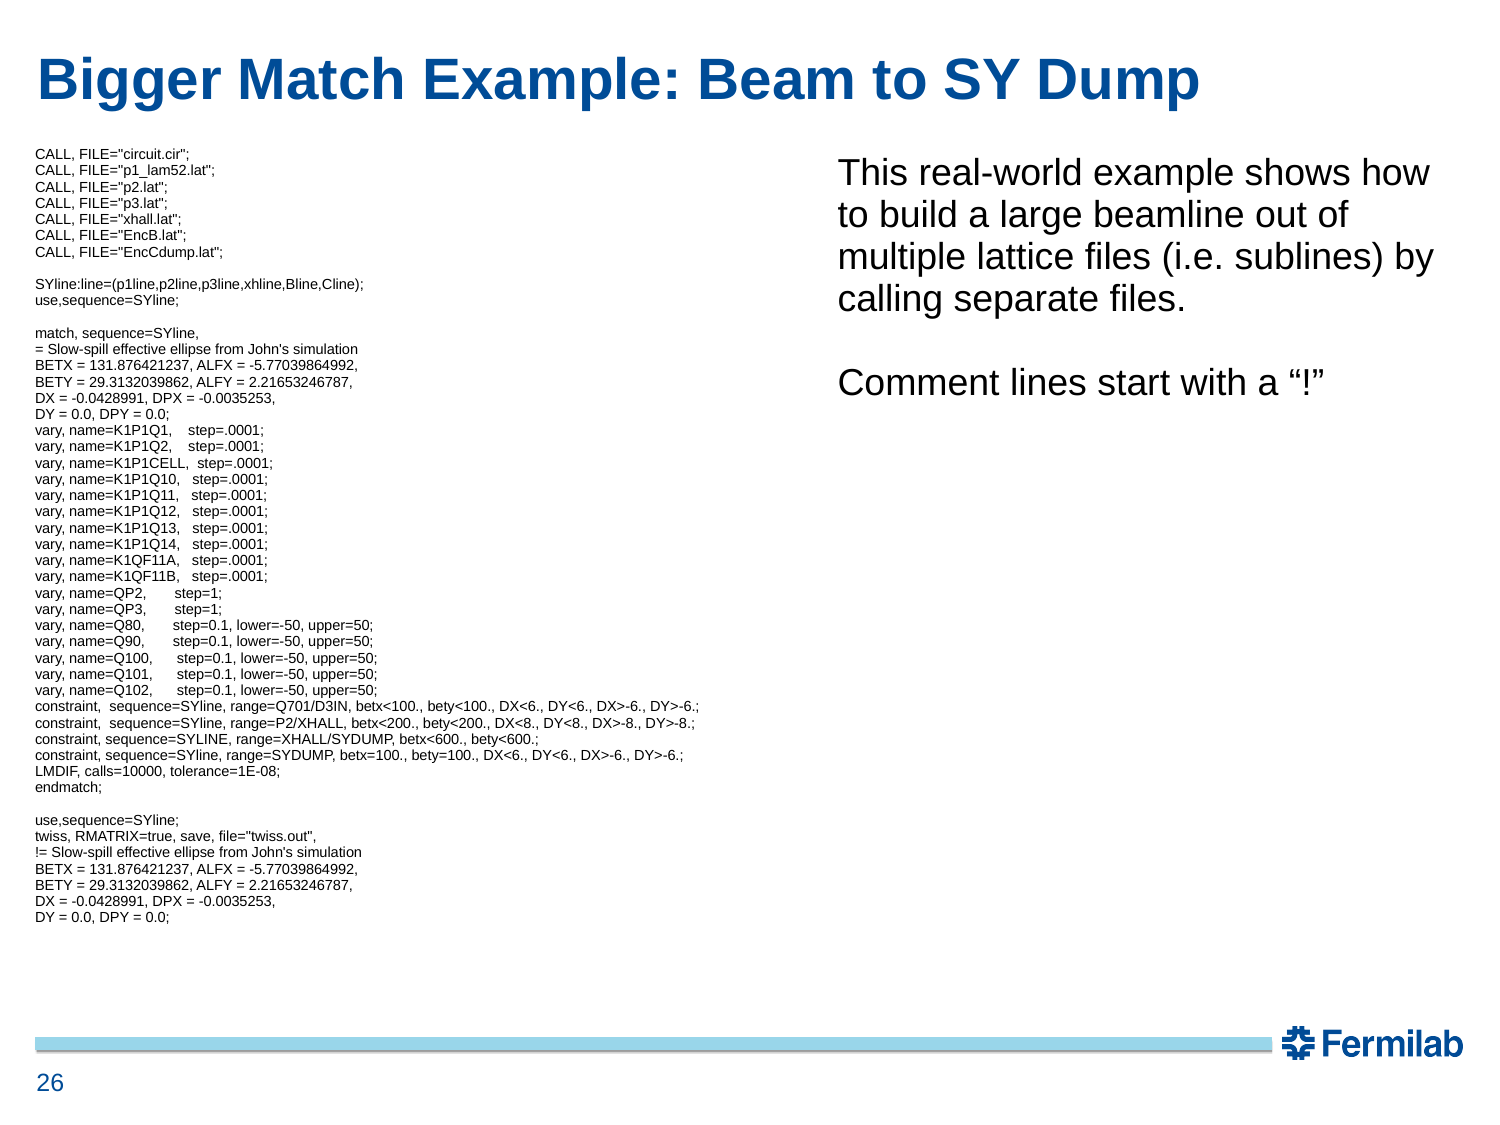

# Bigger Match Example: Beam to SY Dump
CALL, FILE="circuit.cir";
CALL, FILE="p1_lam52.lat";
CALL, FILE="p2.lat";
CALL, FILE="p3.lat";
CALL, FILE="xhall.lat";
CALL, FILE="EncB.lat";
CALL, FILE="EncCdump.lat";
SYline:line=(p1line,p2line,p3line,xhline,Bline,Cline);
use,sequence=SYline;
match, sequence=SYline,
= Slow-spill effective ellipse from John's simulation
BETX = 131.876421237, ALFX = -5.77039864992,
BETY = 29.3132039862, ALFY = 2.21653246787,
DX = -0.0428991, DPX = -0.0035253,
DY = 0.0, DPY = 0.0;
vary, name=K1P1Q1, step=.0001;
vary, name=K1P1Q2, step=.0001;
vary, name=K1P1CELL, step=.0001;
vary, name=K1P1Q10, step=.0001;
vary, name=K1P1Q11, step=.0001;
vary, name=K1P1Q12, step=.0001;
vary, name=K1P1Q13, step=.0001;
vary, name=K1P1Q14, step=.0001;
vary, name=K1QF11A, step=.0001;
vary, name=K1QF11B, step=.0001;
vary, name=QP2, step=1;
vary, name=QP3, step=1;
vary, name=Q80, step=0.1, lower=-50, upper=50;
vary, name=Q90, step=0.1, lower=-50, upper=50;
vary, name=Q100, step=0.1, lower=-50, upper=50;
vary, name=Q101, step=0.1, lower=-50, upper=50;
vary, name=Q102, step=0.1, lower=-50, upper=50;
constraint, sequence=SYline, range=Q701/D3IN, betx<100., bety<100., DX<6., DY<6., DX>-6., DY>-6.;
constraint, sequence=SYline, range=P2/XHALL, betx<200., bety<200., DX<8., DY<8., DX>-8., DY>-8.;
constraint, sequence=SYLINE, range=XHALL/SYDUMP, betx<600., bety<600.;
constraint, sequence=SYline, range=SYDUMP, betx=100., bety=100., DX<6., DY<6., DX>-6., DY>-6.;
LMDIF, calls=10000, tolerance=1E-08;
endmatch;
use,sequence=SYline;
twiss, RMATRIX=true, save, file="twiss.out",
!= Slow-spill effective ellipse from John's simulation
BETX = 131.876421237, ALFX = -5.77039864992,
BETY = 29.3132039862, ALFY = 2.21653246787,
DX = -0.0428991, DPX = -0.0035253,
DY = 0.0, DPY = 0.0;
This real-world example shows how to build a large beamline out of multiple lattice files (i.e. sublines) by calling separate files.
Comment lines start with a “!”